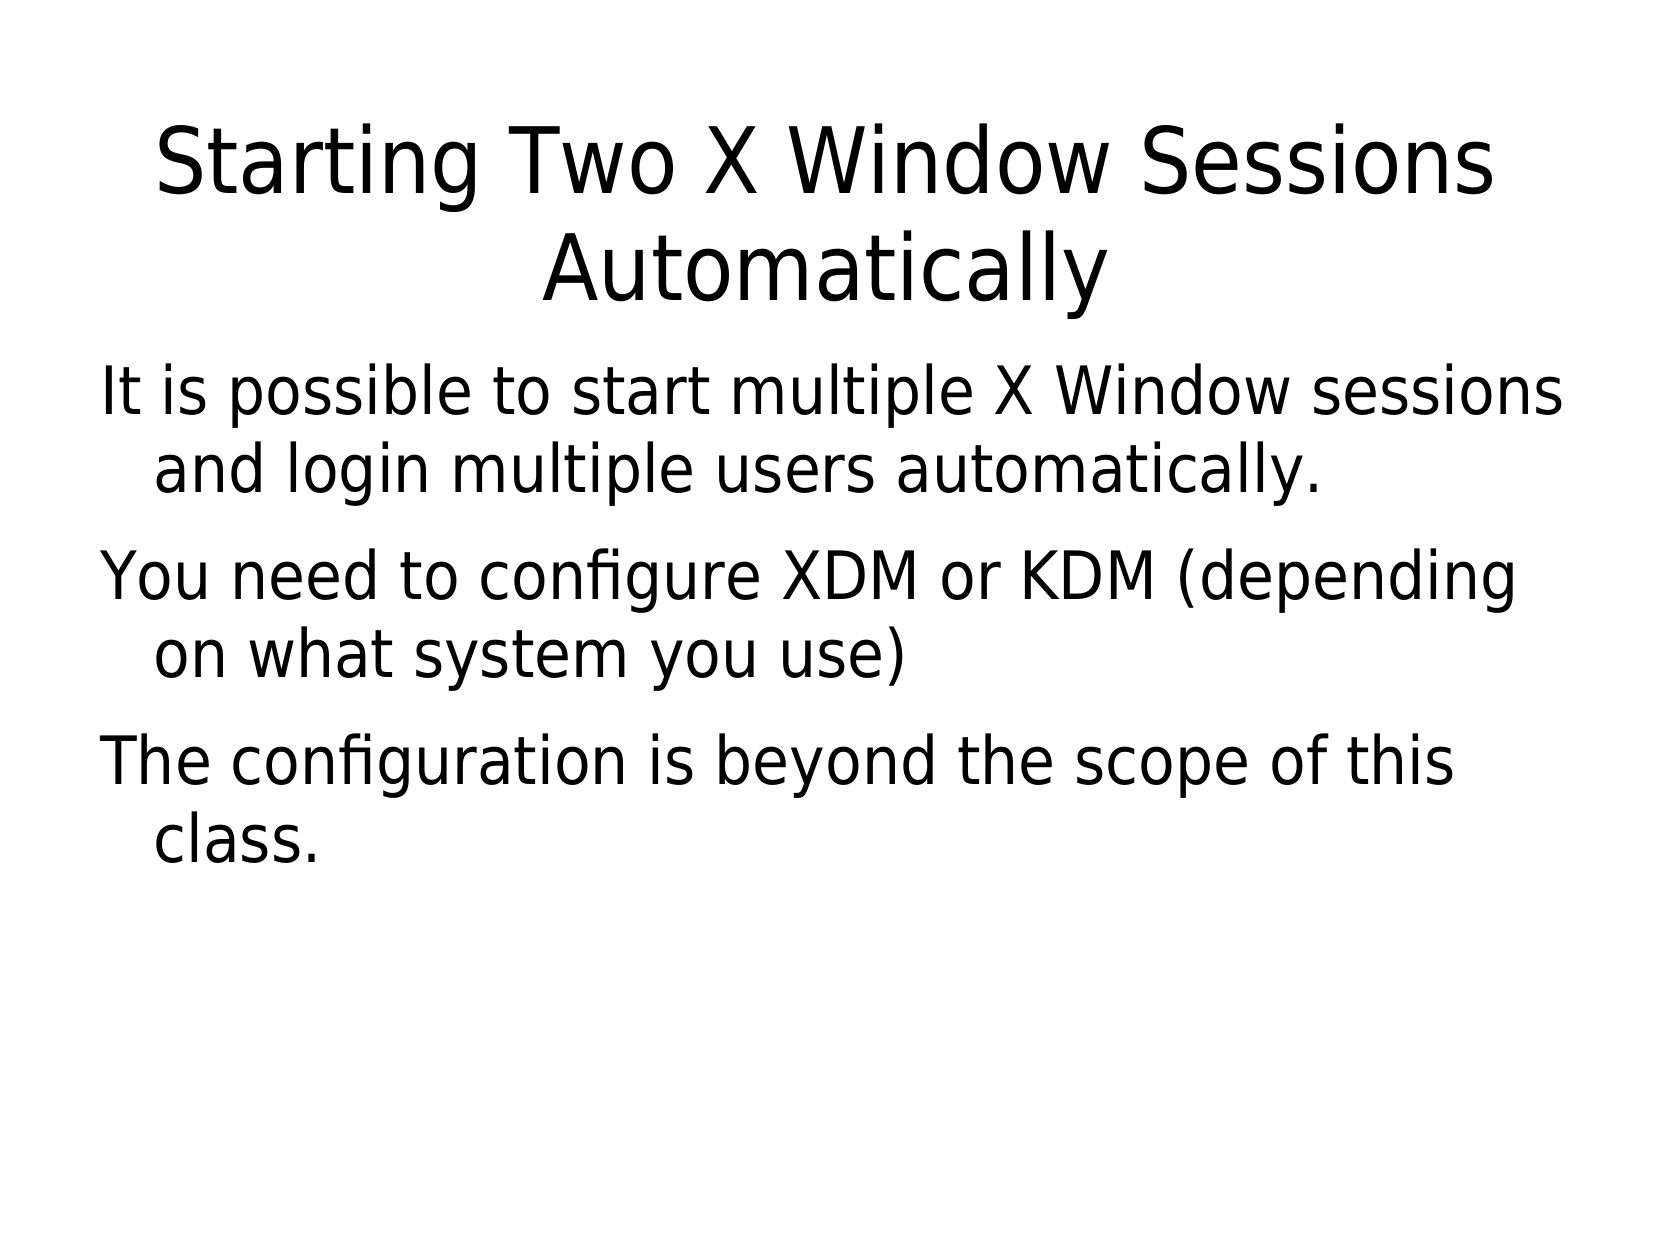

# Starting Two X Window Sessions Automatically
It is possible to start multiple X Window sessions and login multiple users automatically.
You need to configure XDM or KDM (depending on what system you use)
The configuration is beyond the scope of this class.